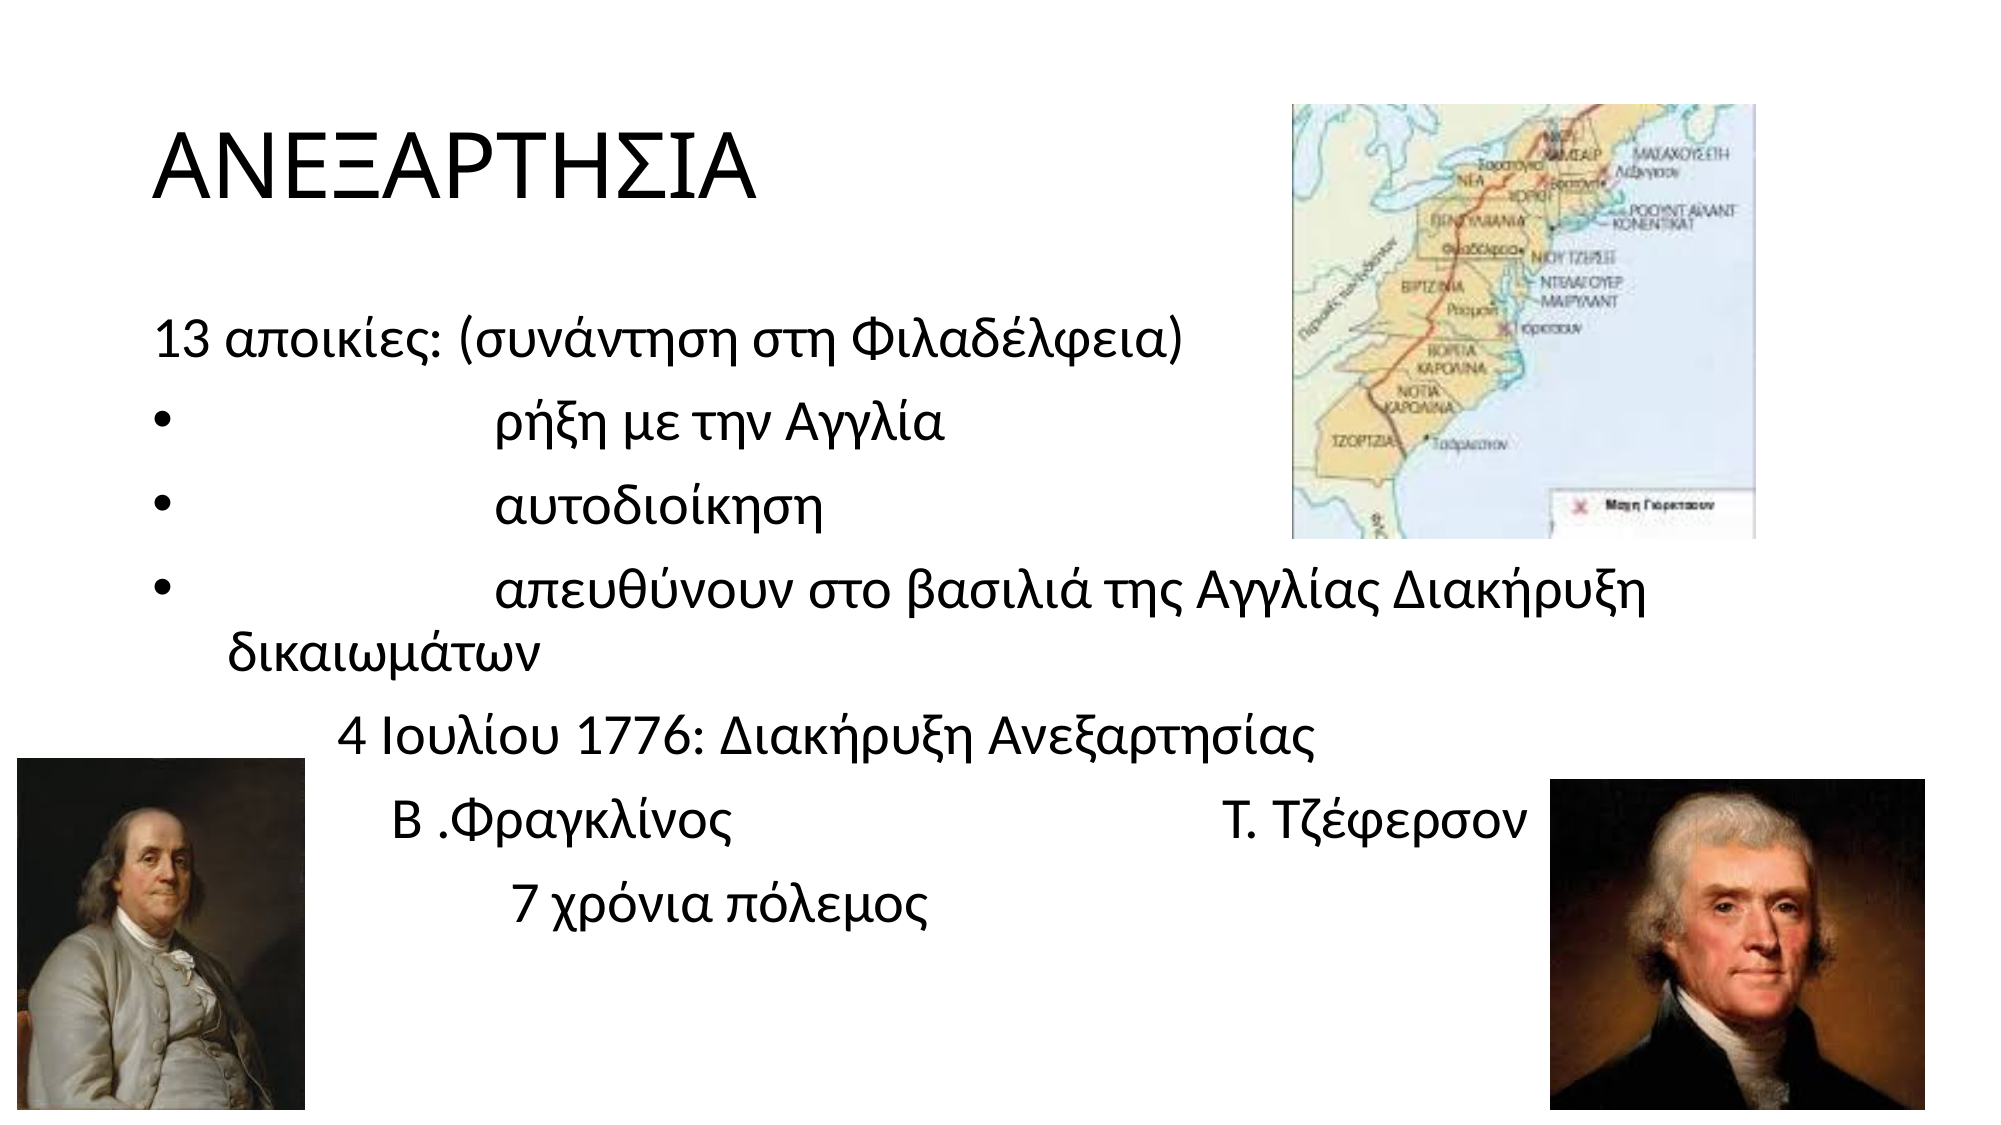

# ΑΝΕΞΑΡΤΗΣΙΑ
13 αποικίες: (συνάντηση στη Φιλαδέλφεια)
 ρήξη με την Αγγλία
 αυτοδιοίκηση
 απευθύνουν στο βασιλιά της Αγγλίας Διακήρυξη δικαιωμάτων
 4 Ιουλίου 1776: Διακήρυξη Ανεξαρτησίας
 Β .Φραγκλίνος Τ. Τζέφερσον
 7 χρόνια πόλεμος